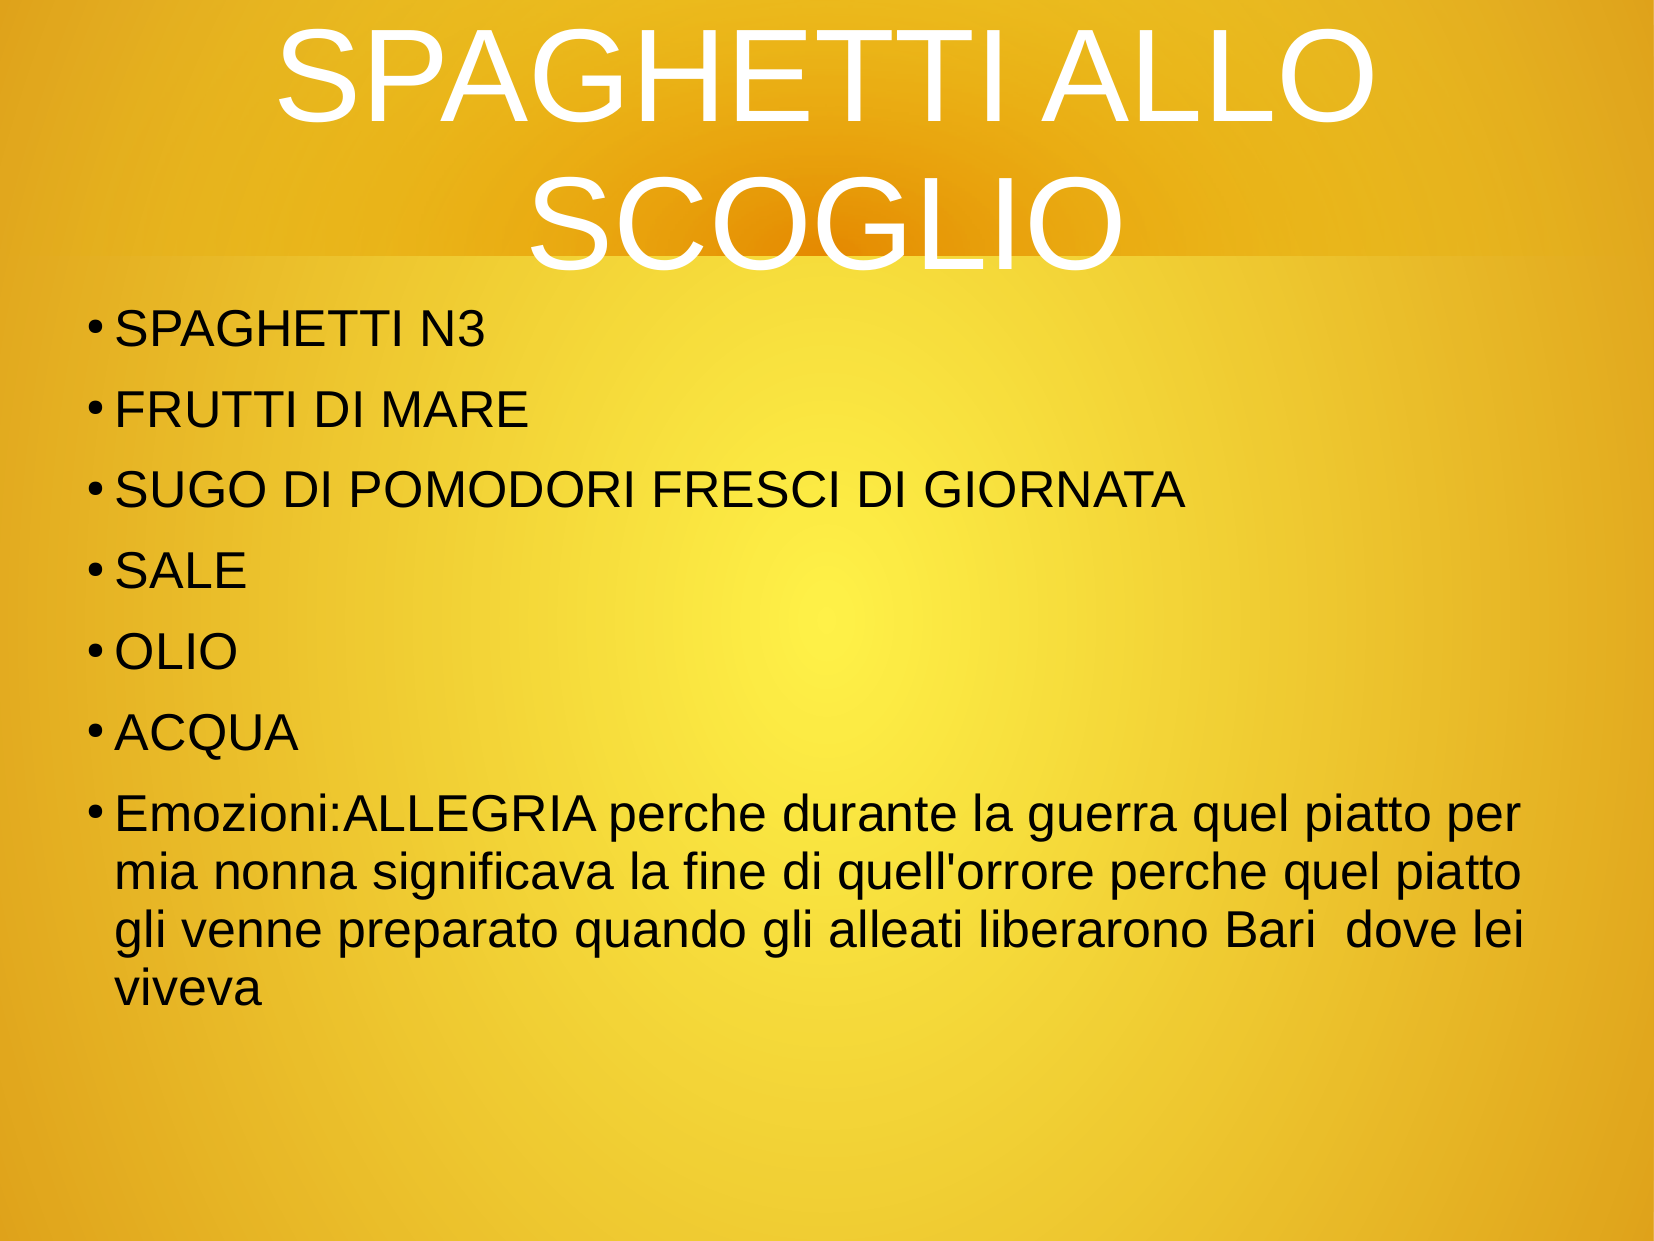

# SPAGHETTI ALLO SCOGLIO
SPAGHETTI N3
FRUTTI DI MARE
SUGO DI POMODORI FRESCI DI GIORNATA
SALE
OLIO
ACQUA
Emozioni:ALLEGRIA perche durante la guerra quel piatto per mia nonna significava la fine di quell'orrore perche quel piatto gli venne preparato quando gli alleati liberarono Bari dove lei viveva